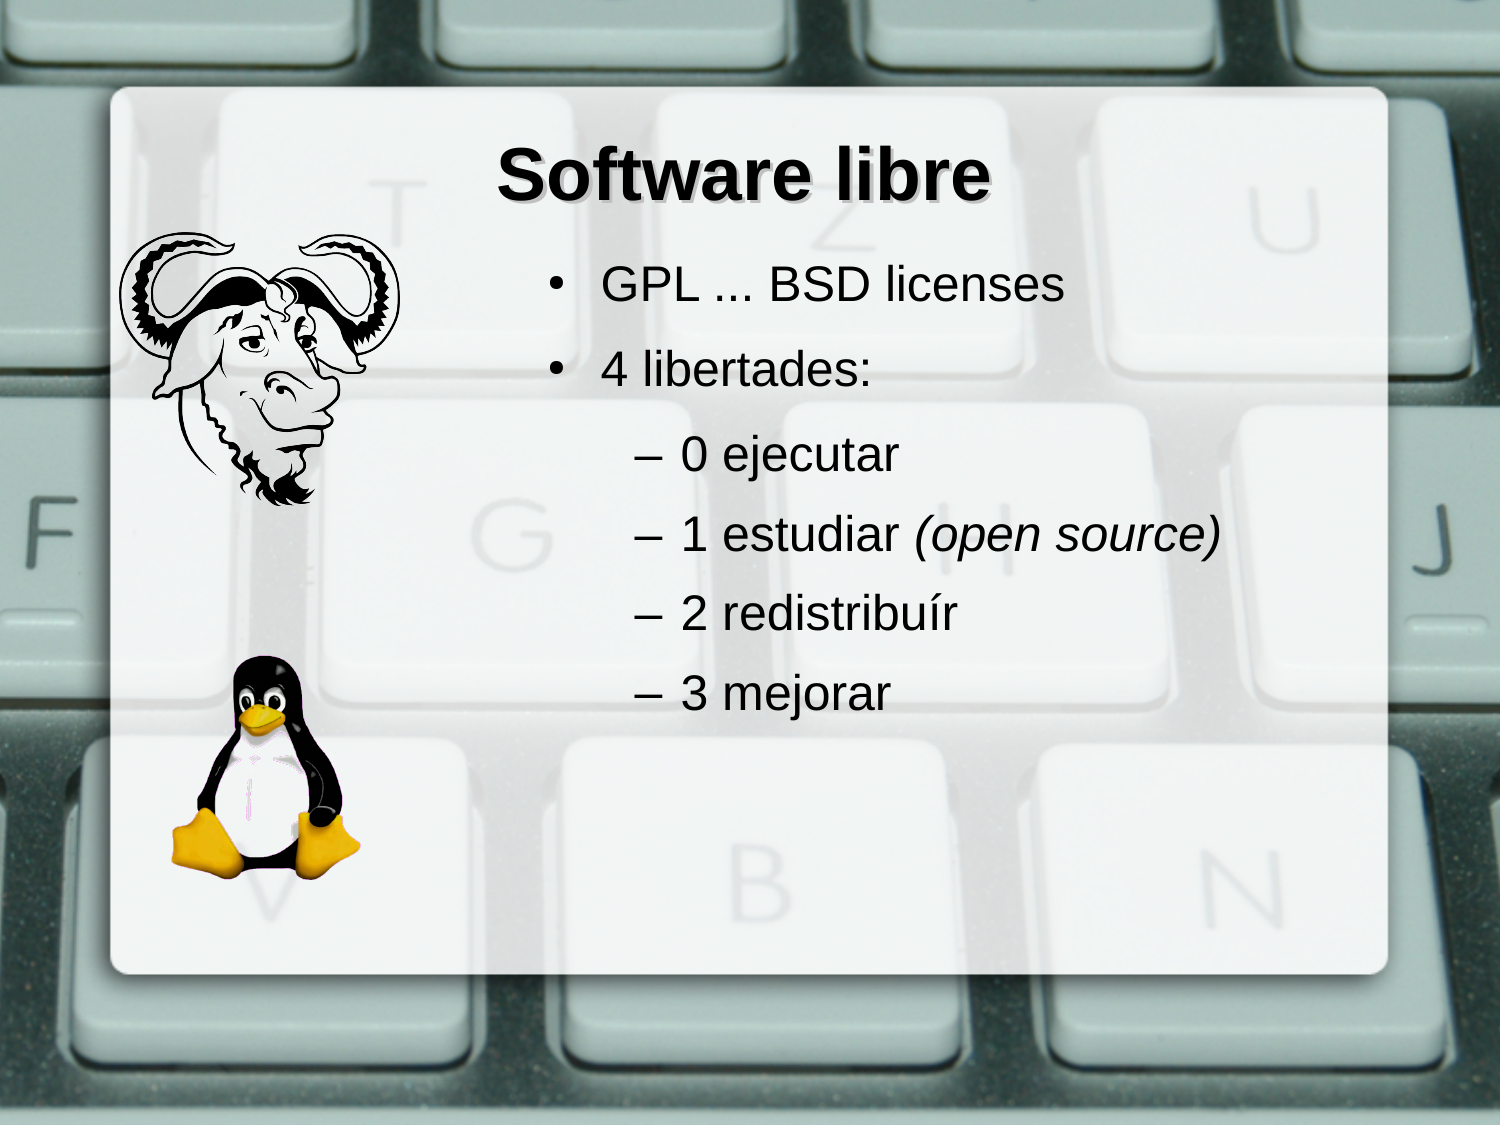

# Software libre
GPL ... BSD licenses
4 libertades:
0 ejecutar
1 estudiar (open source)
2 redistribuír
3 mejorar